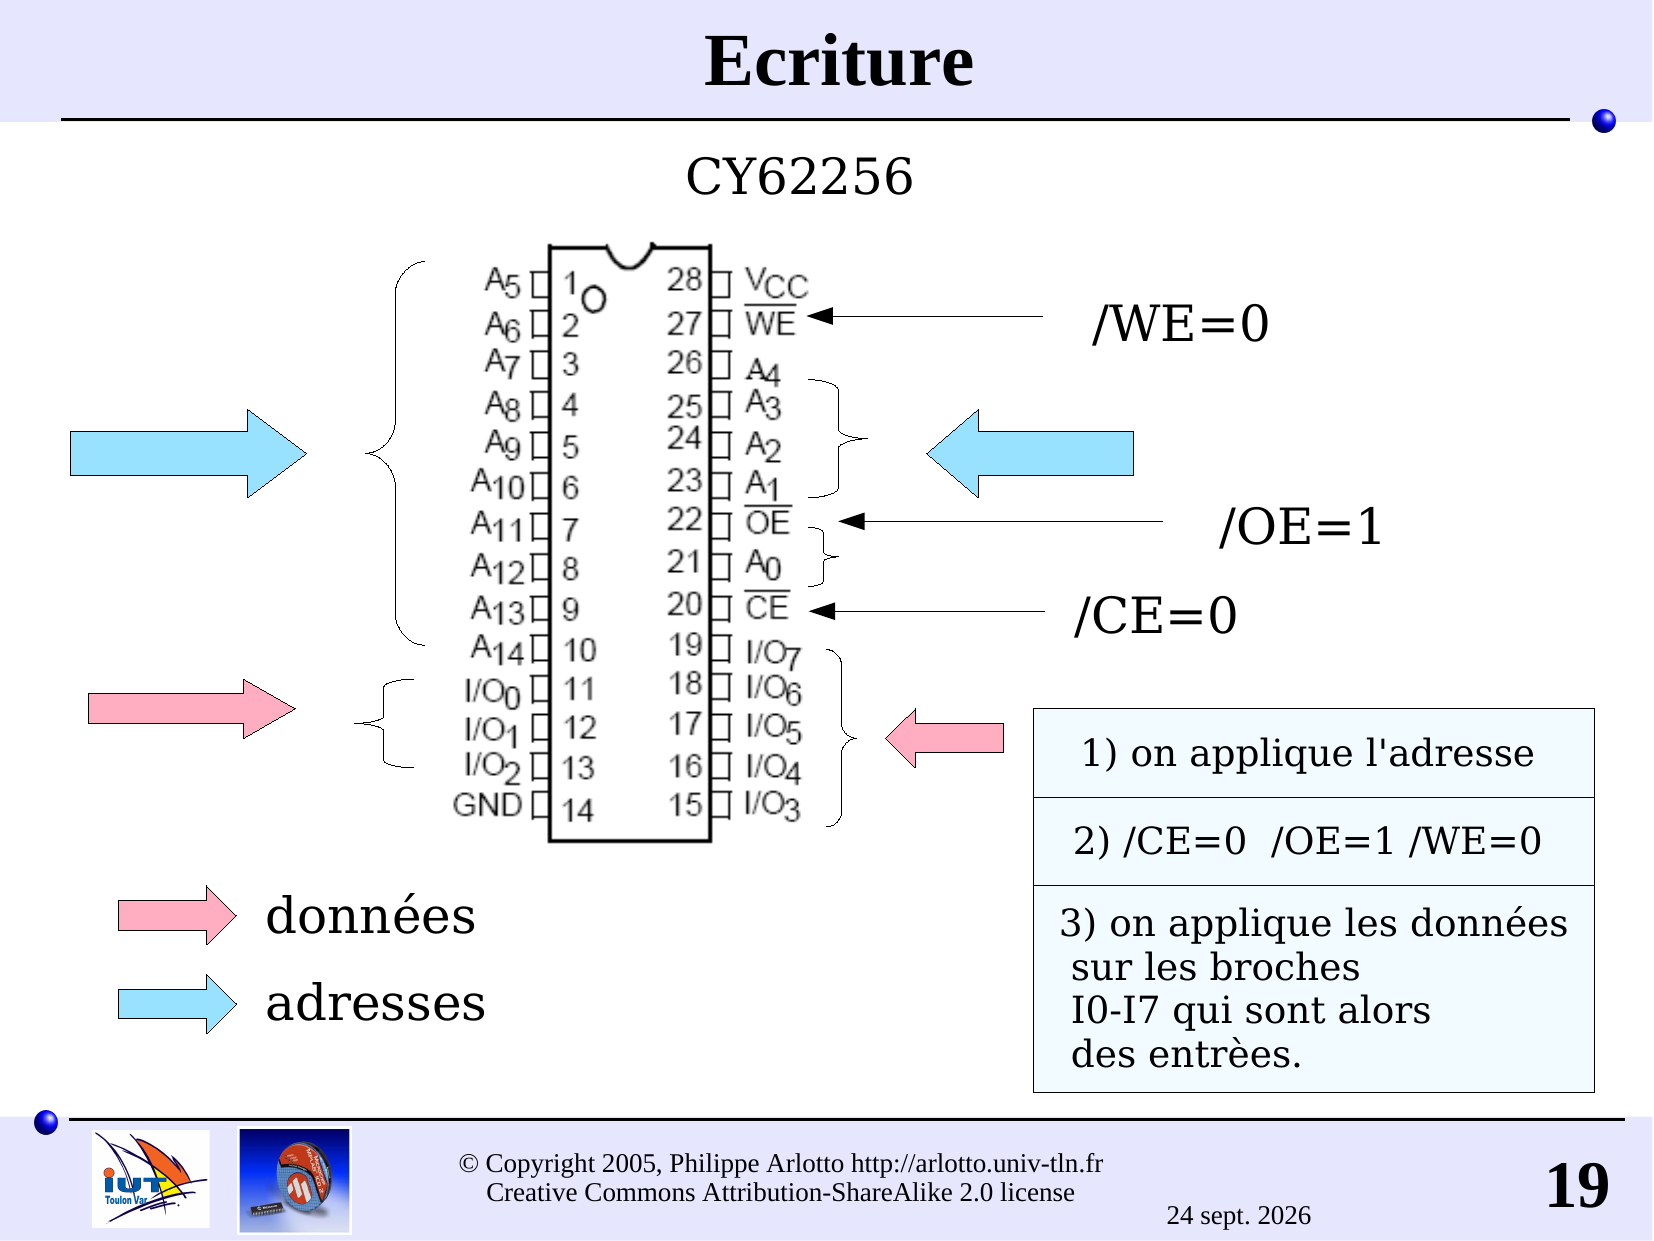

# Ecriture
CY62256
/WE=0
/OE=1
/CE=0
1) on applique l'adresse
2) /CE=0 /OE=1 /WE=0
3) on applique les données
 sur les broches
 I0-I7 qui sont alors
 des entrèes.
données
adresses